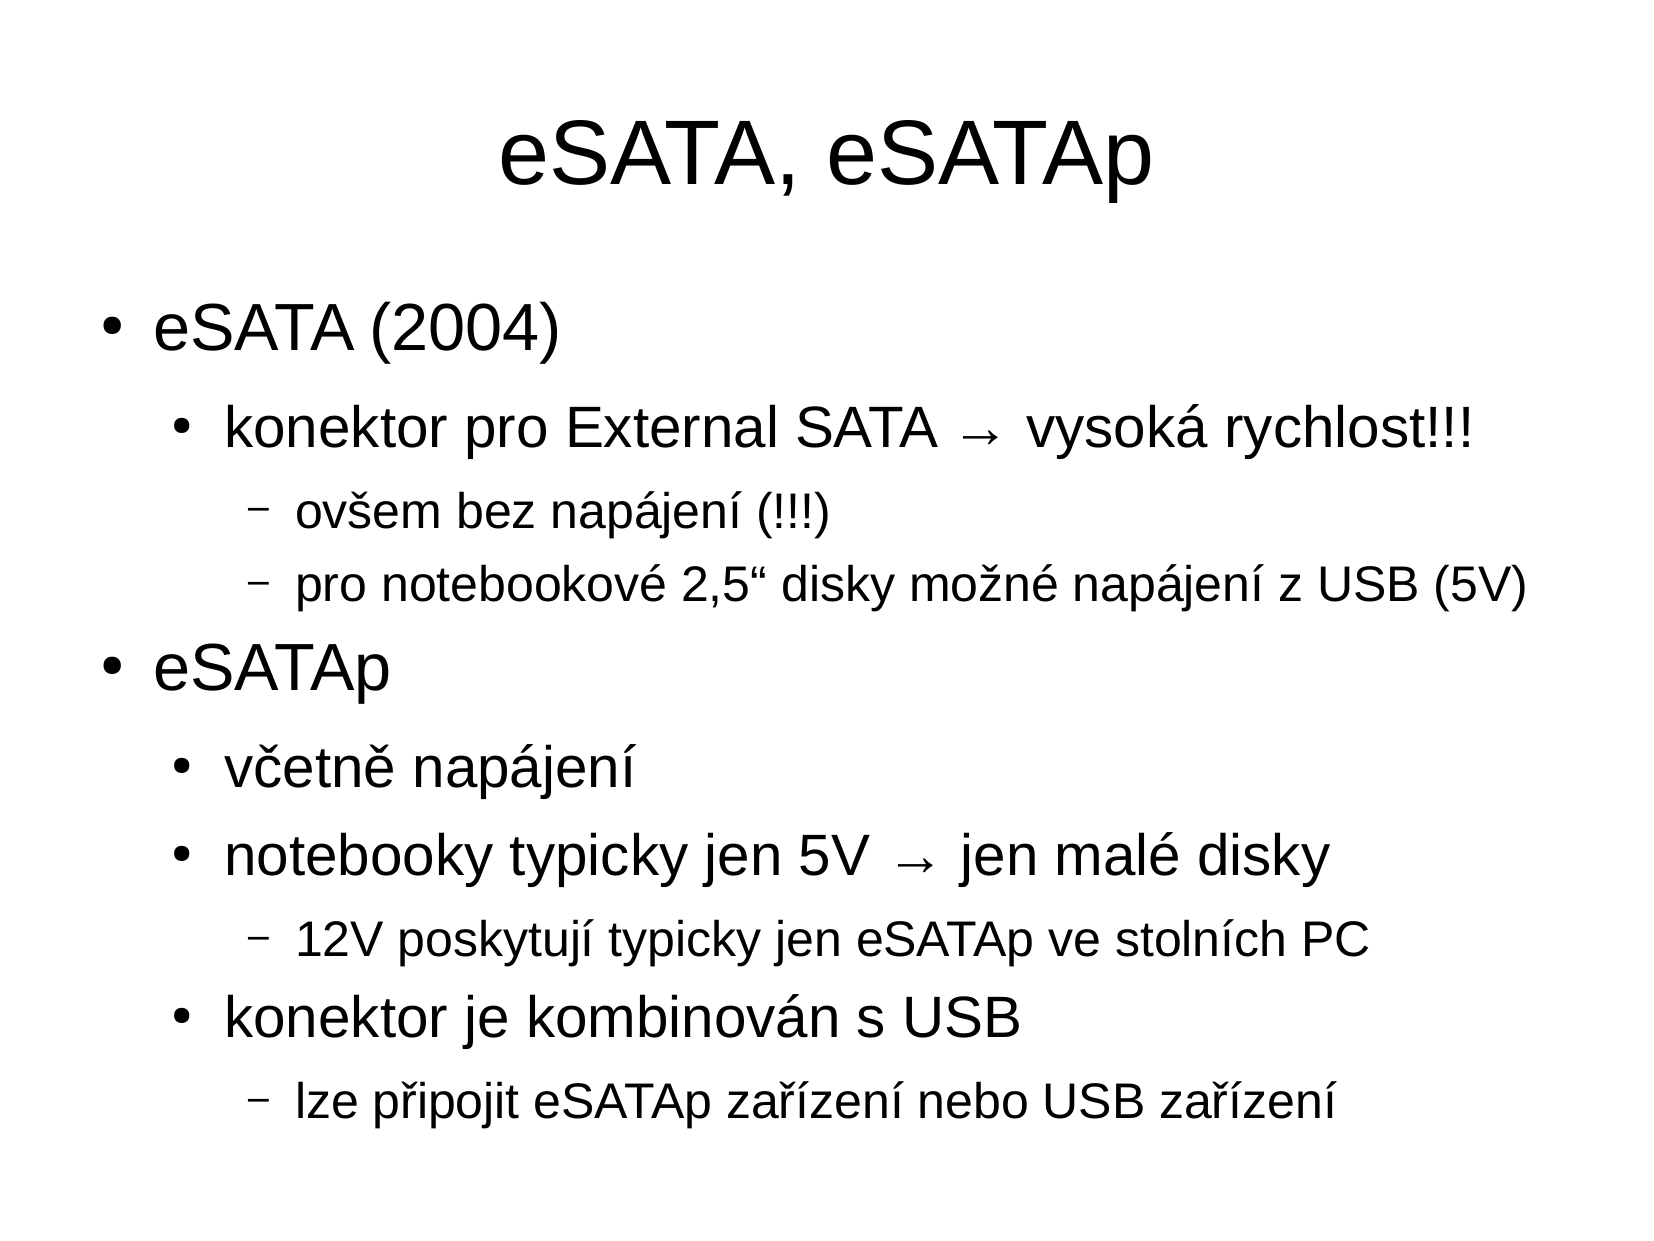

# eSATA, eSATAp
eSATA (2004)
konektor pro External SATA → vysoká rychlost!!!
ovšem bez napájení (!!!)
pro notebookové 2,5“ disky možné napájení z USB (5V)
eSATAp
včetně napájení
notebooky typicky jen 5V → jen malé disky
12V poskytují typicky jen eSATAp ve stolních PC
konektor je kombinován s USB
lze připojit eSATAp zařízení nebo USB zařízení